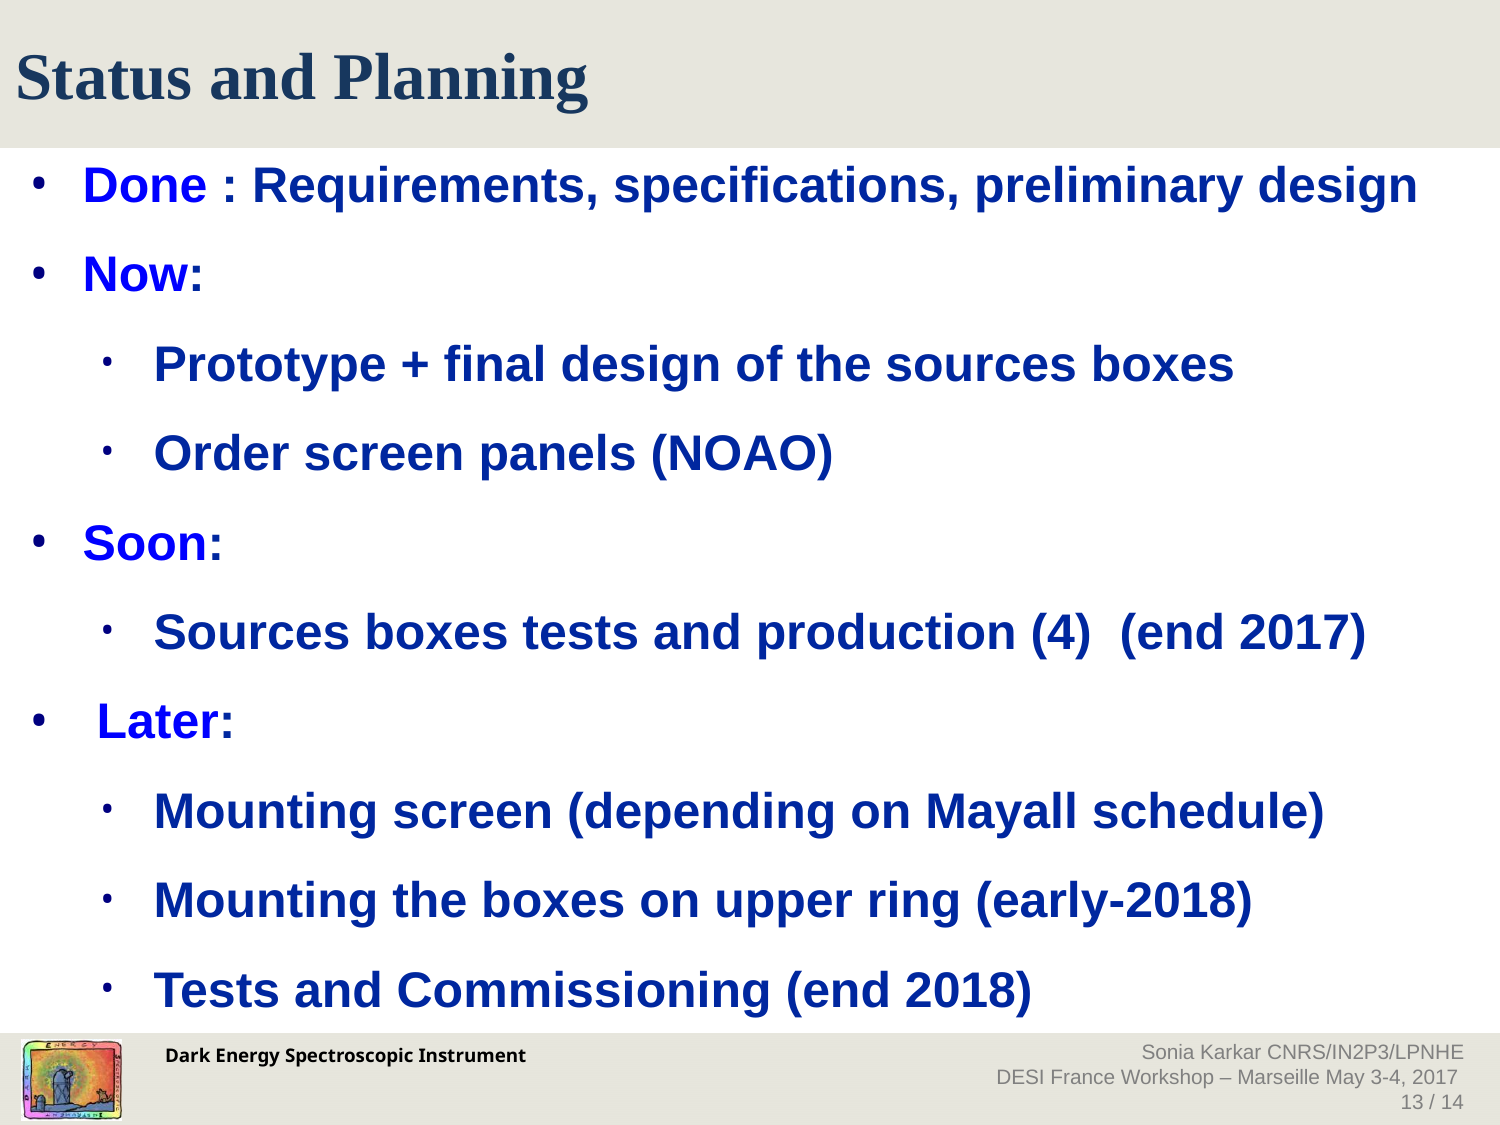

# Status and Planning
Done : Requirements, specifications, preliminary design
Now:
Prototype + final design of the sources boxes
Order screen panels (NOAO)
Soon:
Sources boxes tests and production (4) (end 2017)
 Later:
Mounting screen (depending on Mayall schedule)
Mounting the boxes on upper ring (early-2018)
Tests and Commissioning (end 2018)